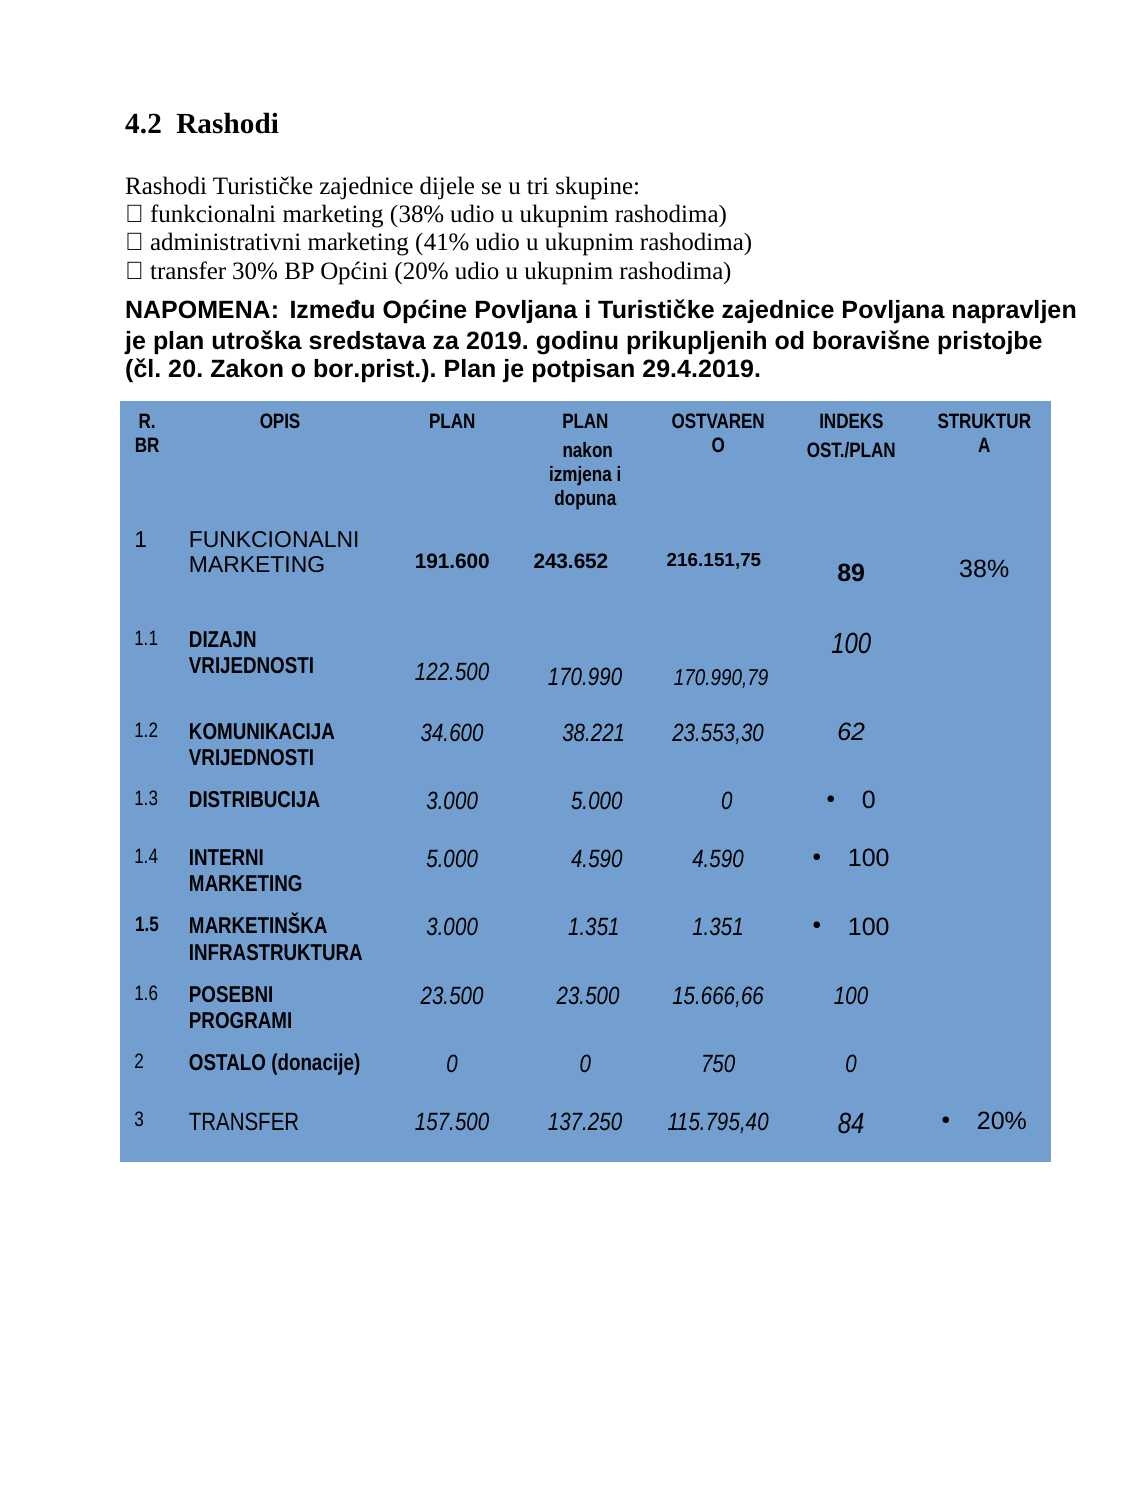

4.2 Rashodi
Rashodi Turističke zajednice dijele se u tri skupine:
 funkcionalni marketing (38% udio u ukupnim rashodima)
 administrativni marketing (41% udio u ukupnim rashodima)
 transfer 30% BP Općini (20% udio u ukupnim rashodima)
NAPOMENA: Između Općine Povljana i Turističke zajednice Povljana napravljen
je plan utroška sredstava za 2019. godinu prikupljenih od boravišne pristojbe
(čl. 20. Zakon o bor.prist.). Plan je potpisan 29.4.2019.
| R.BR | OPIS | PLAN | PLAN nakon izmjena i dopuna | OSTVARENO | INDEKS OST./PLAN | STRUKTURA |
| --- | --- | --- | --- | --- | --- | --- |
| 1 | FUNKCIONALNI MARKETING | 191.600 | 243.652 | 216.151,75 | 89 | 38% |
| 1.1 | DIZAJN VRIJEDNOSTI | 122.500 | 170.990 | 170.990,79 | 100 | |
| 1.2 | KOMUNIKACIJA VRIJEDNOSTI | 34.600 | 38.221 | 23.553,30 | 62 | |
| 1.3 | DISTRIBUCIJA | 3.000 | 5.000 | 0 | 0 | |
| 1.4 | INTERNI MARKETING | 5.000 | 4.590 | 4.590 | 100 | |
| 1.5 | MARKETINŠKA INFRASTRUKTURA | 3.000 | 1.351 | 1.351 | 100 | |
| 1.6 | POSEBNI PROGRAMI | 23.500 | 23.500 | 15.666,66 | 100 | |
| 2 | OSTALO (donacije) | 0 | 0 | 750 | 0 | |
| 3 | TRANSFER | 157.500 | 137.250 | 115.795,40 | 84 | 20% |